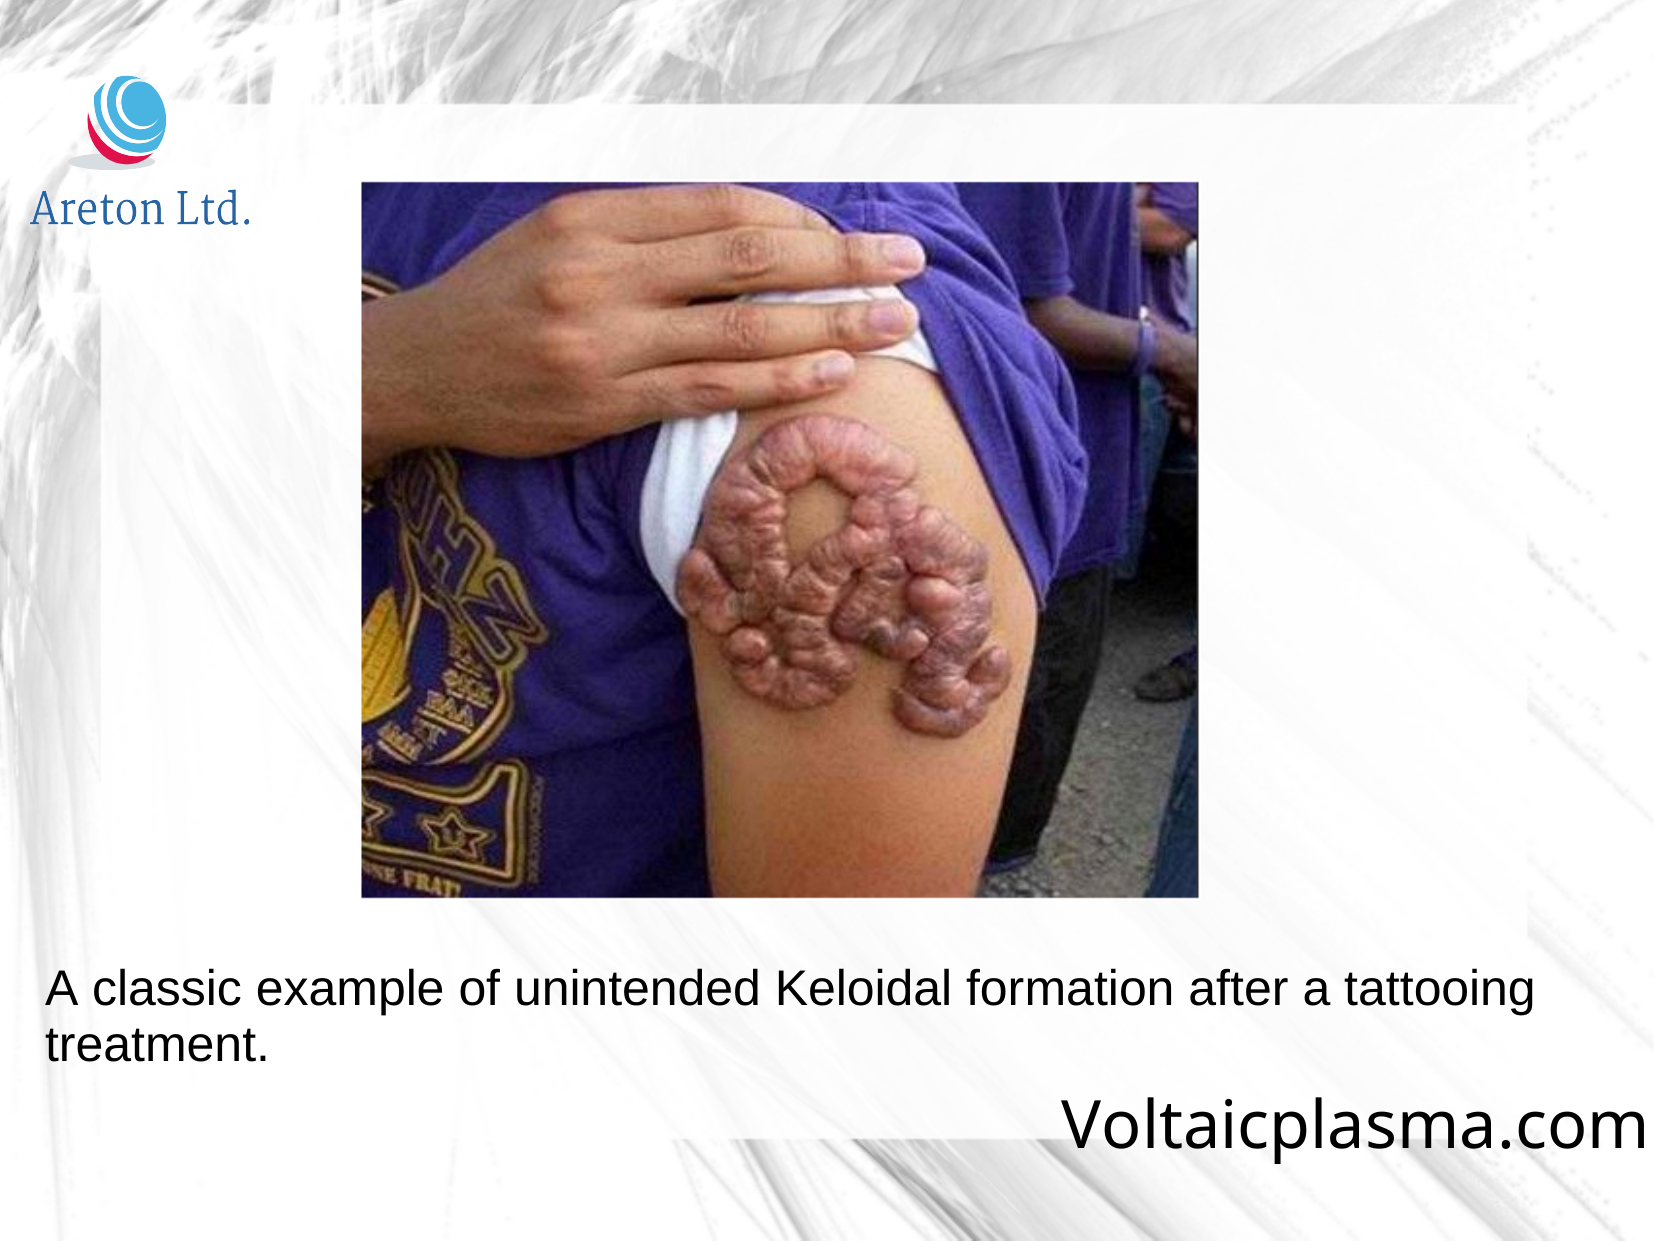

Voltaicplasma.com
A classic example of unintended Keloidal formation after a tattooing treatment.